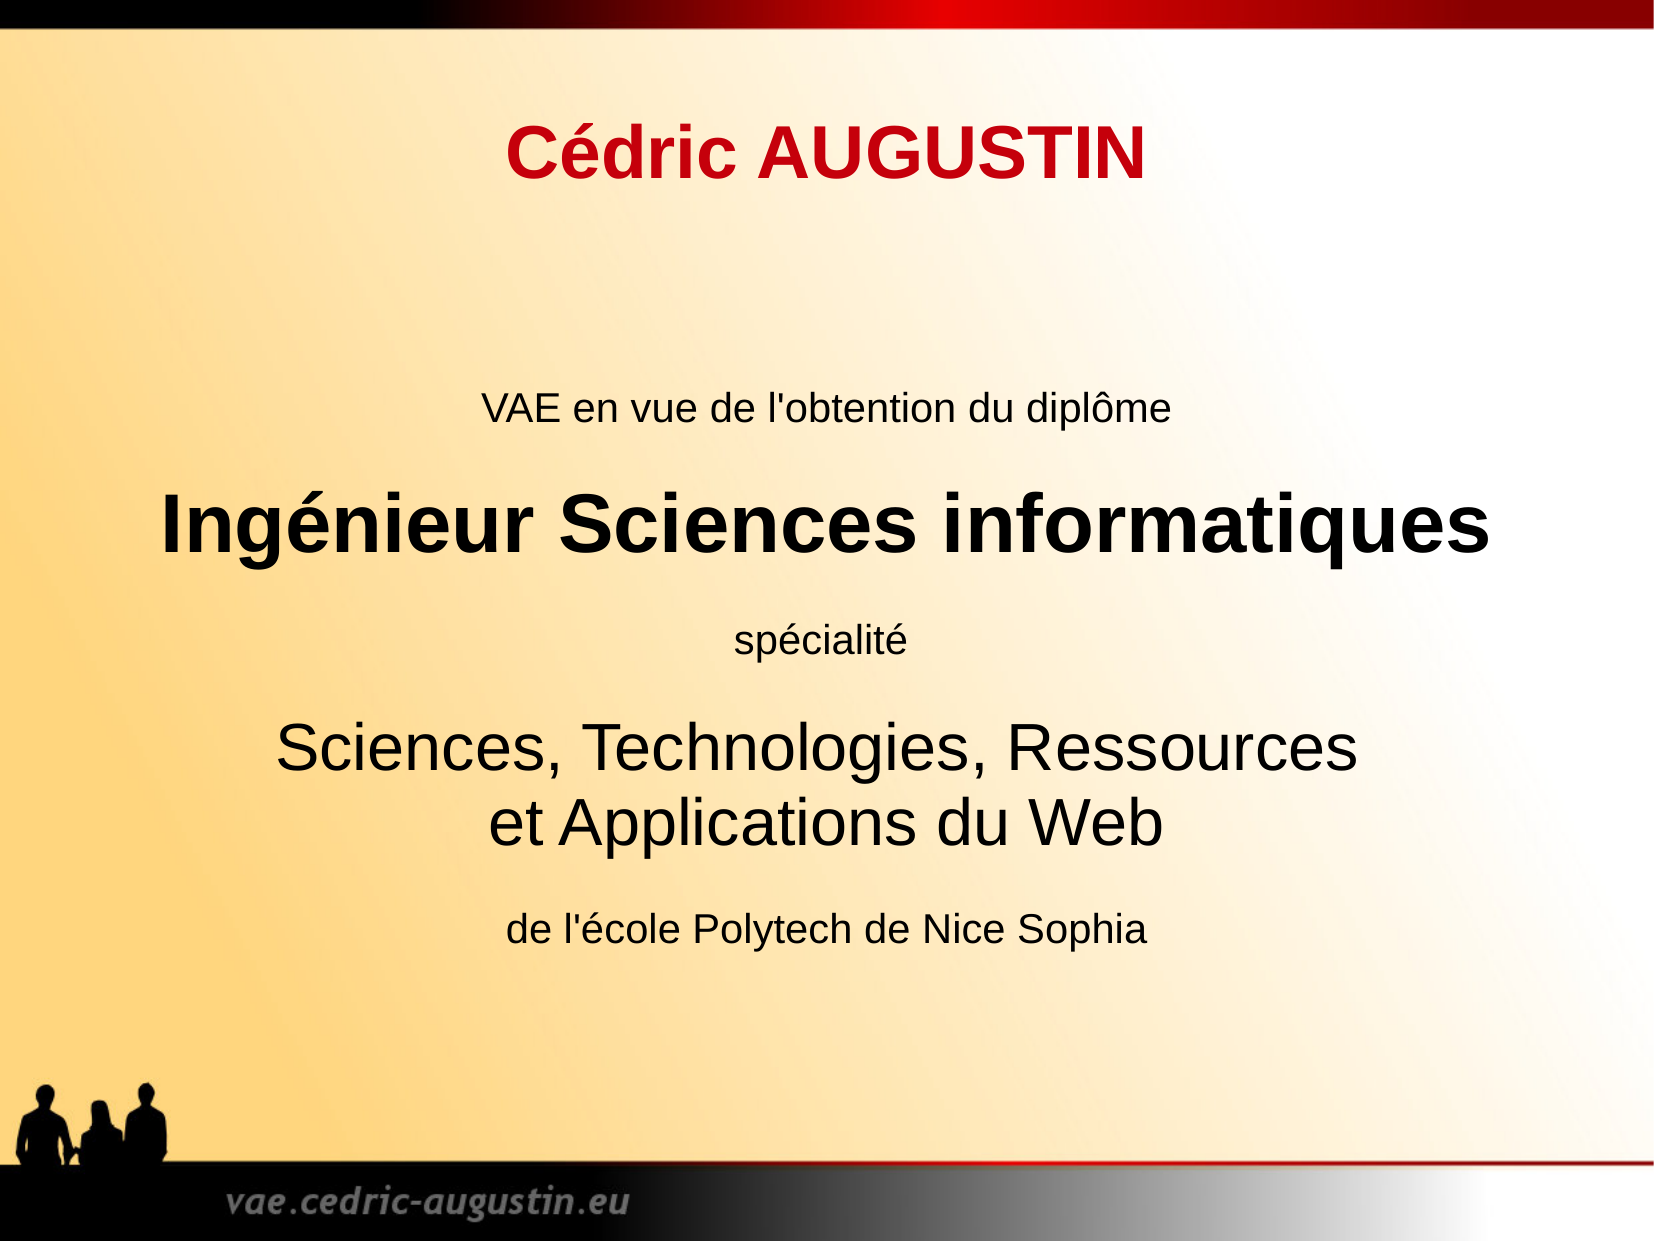

# Cédric AUGUSTIN
VAE en vue de l'obtention du diplôme
Ingénieur Sciences informatiques
spécialité
Sciences, Technologies, Ressources
et Applications du Web
de l'école Polytech de Nice Sophia